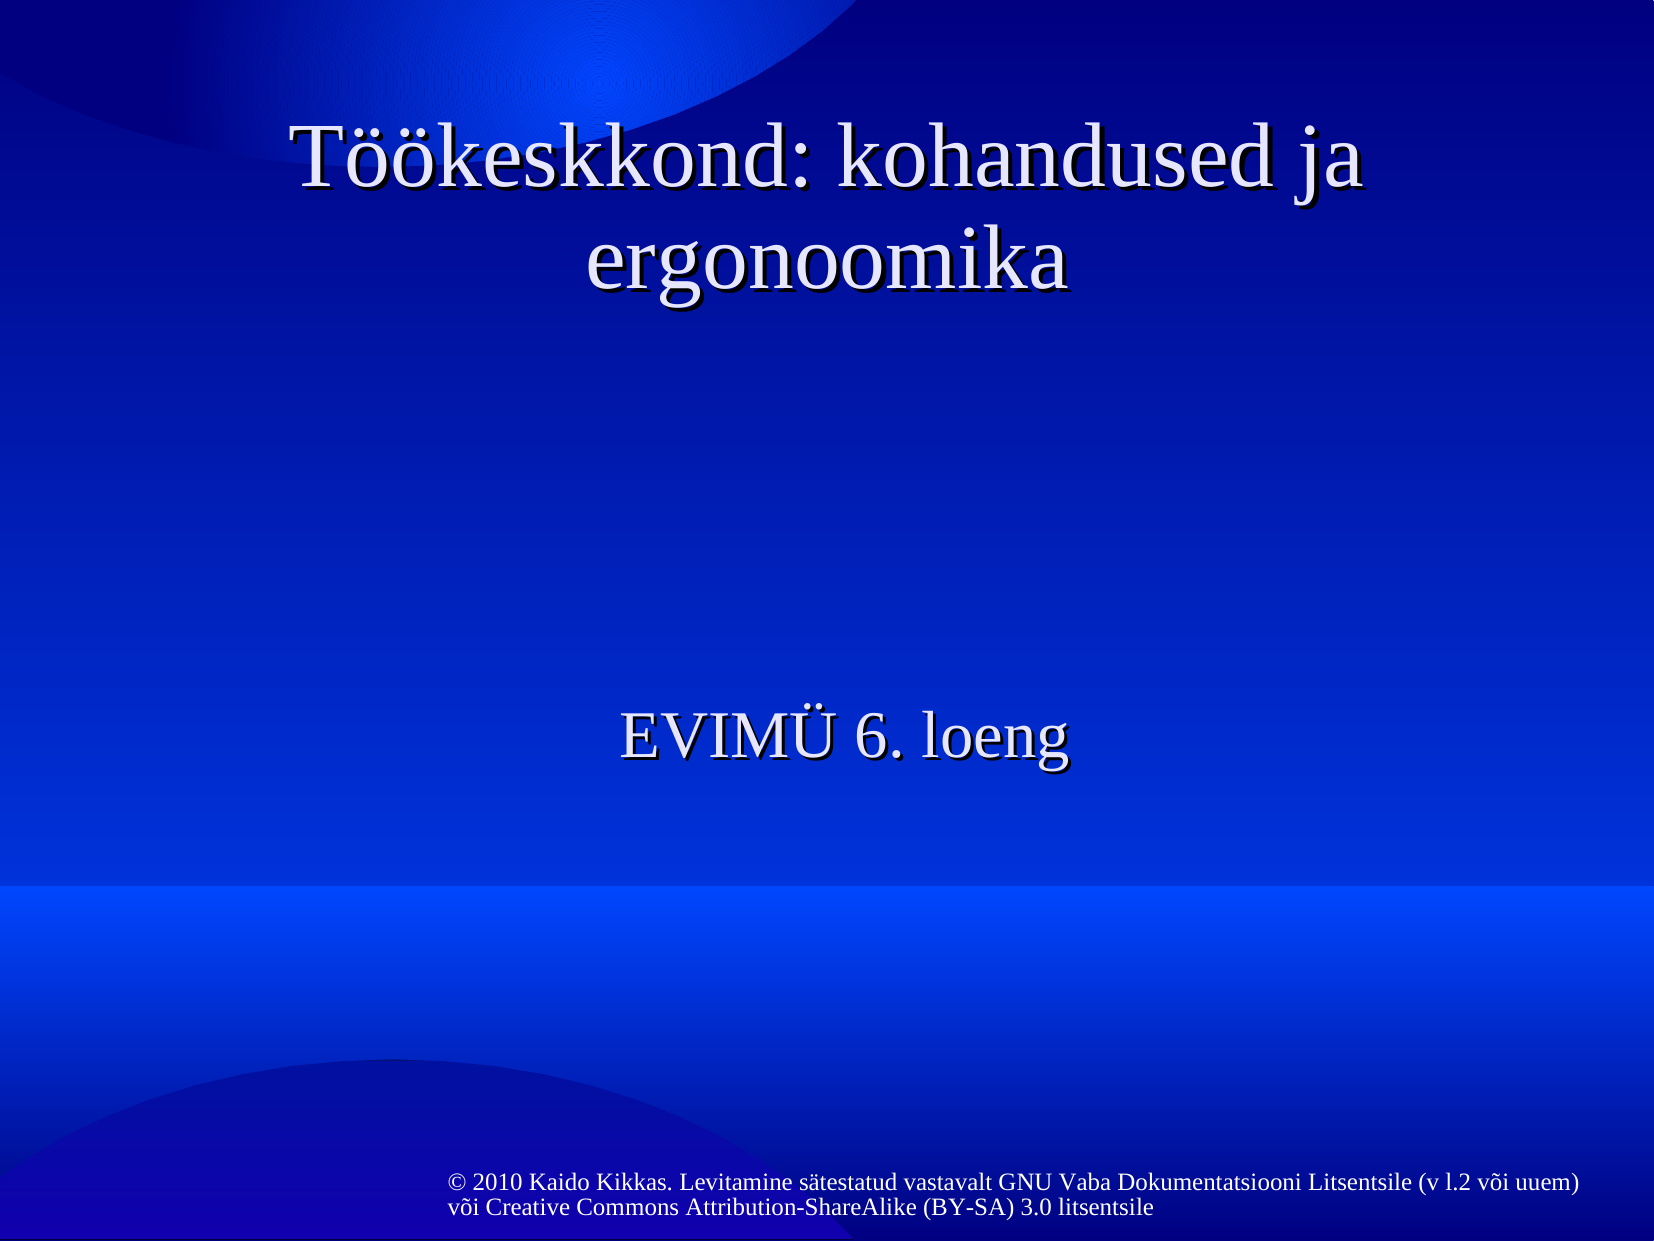

# Töökeskkond: kohandused ja ergonoomika
EVIMÜ 6. loeng
© 2010 Kaido Kikkas. Levitamine sätestatud vastavalt GNU Vaba Dokumentatsiooni Litsentsile (v l.2 või uuem) või Creative Commons Attribution-ShareAlike (BY-SA) 3.0 litsentsile‏